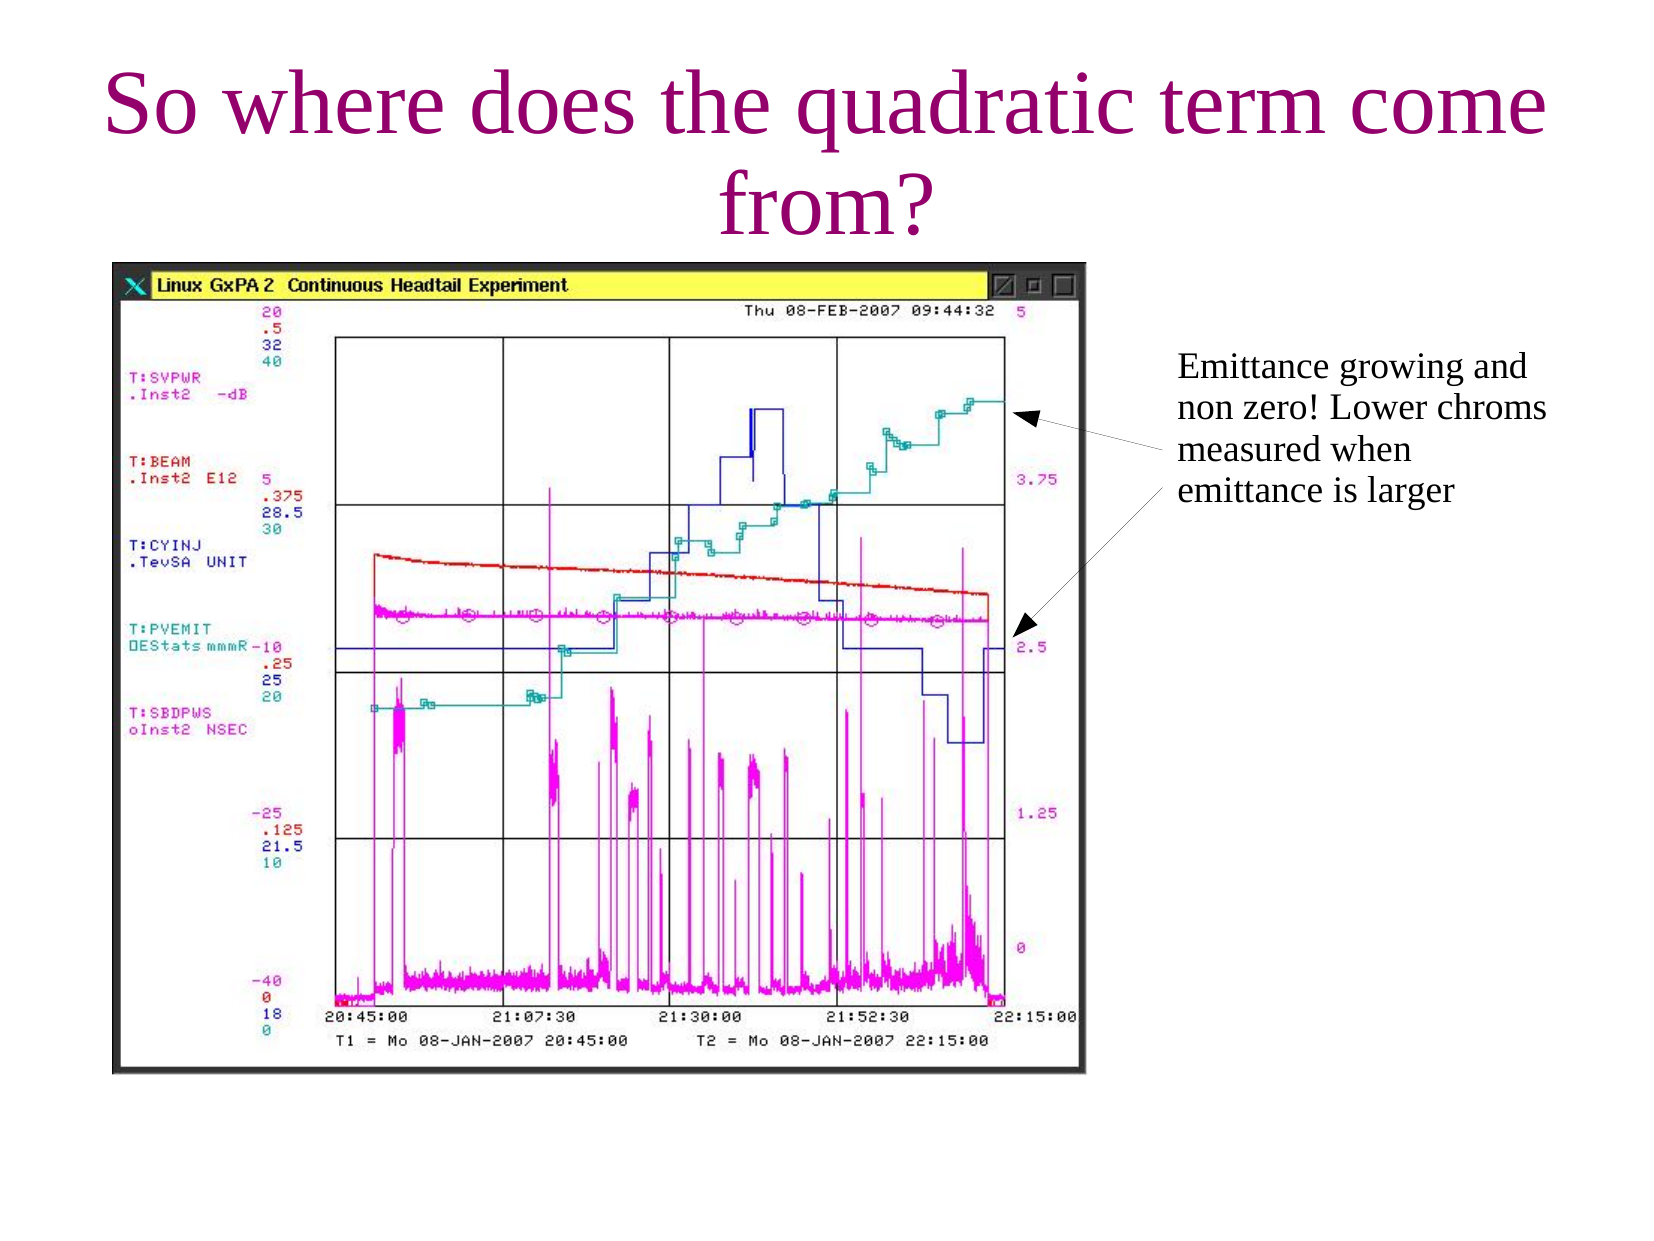

# So where does the quadratic term come from?
Emittance growing and non zero! Lower chroms measured when emittance is larger